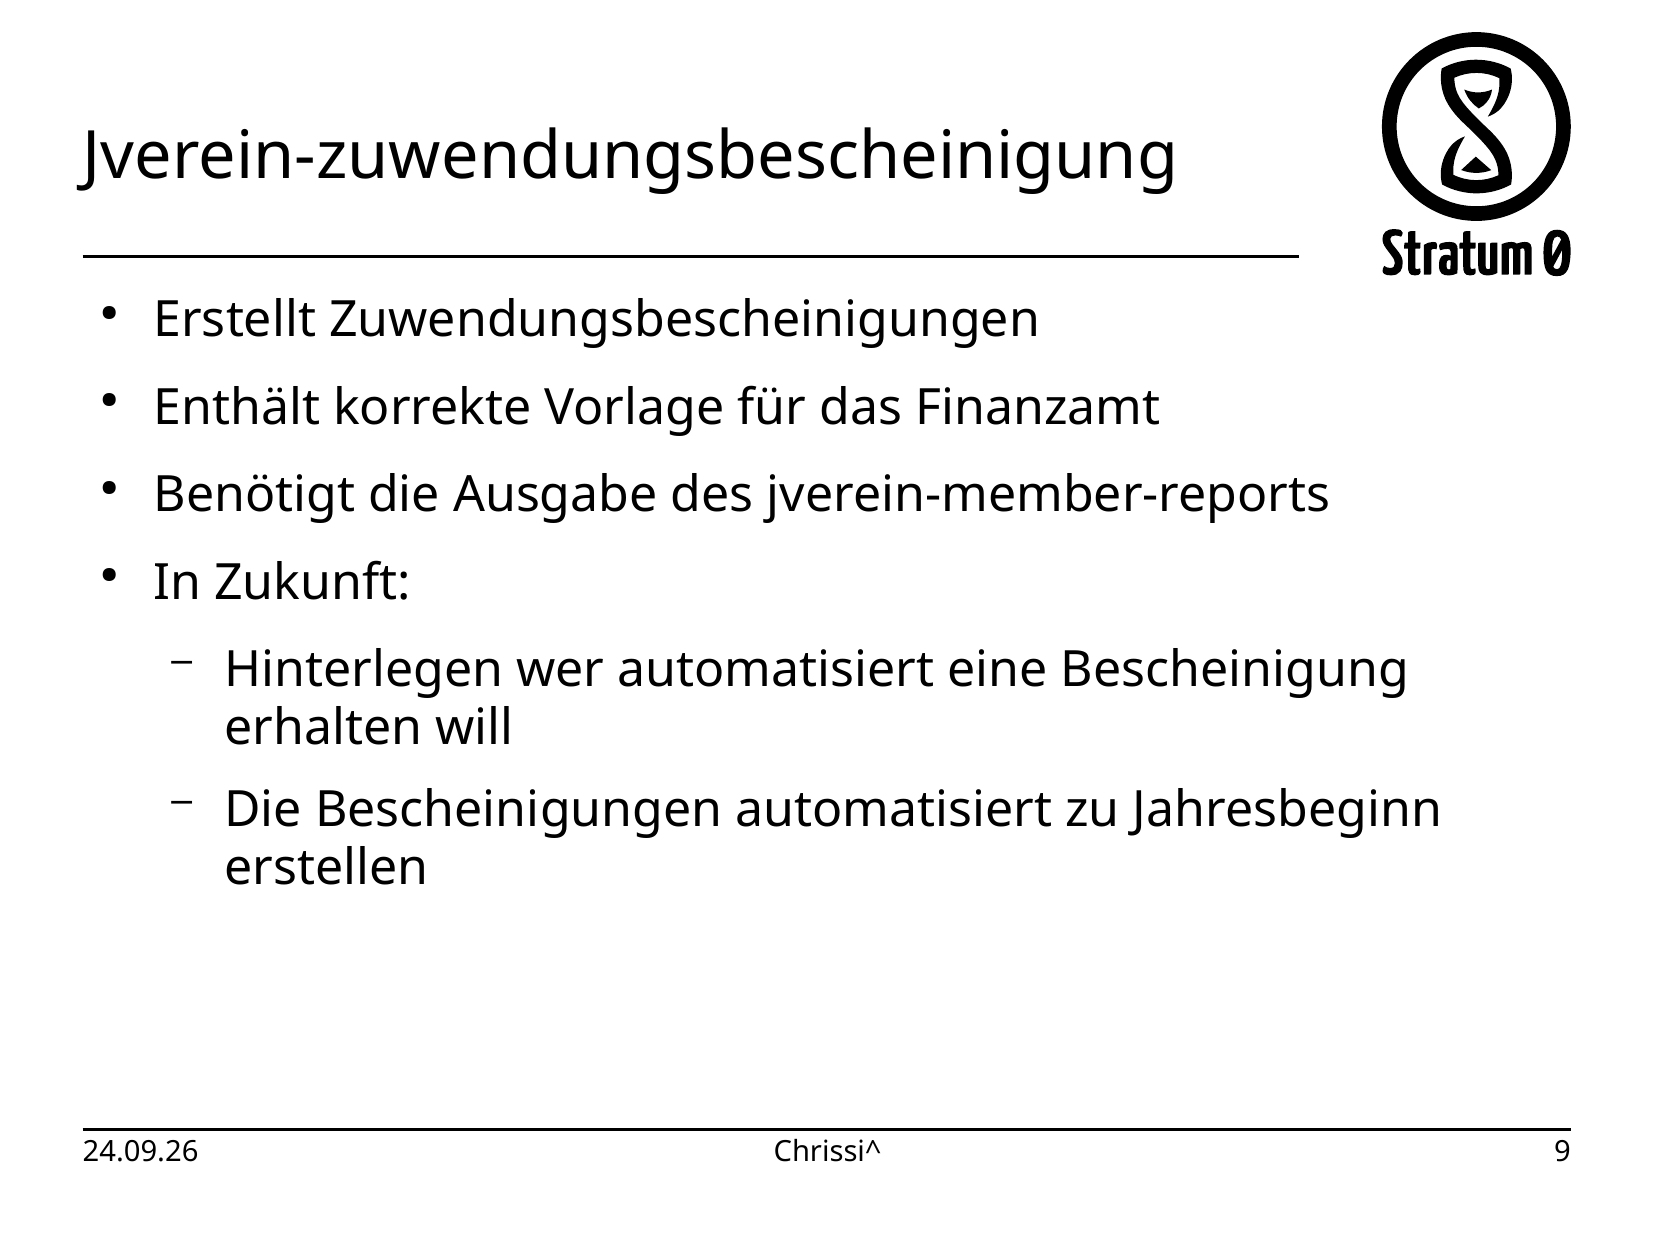

# Jverein-zuwendungsbescheinigung
Erstellt Zuwendungsbescheinigungen
Enthält korrekte Vorlage für das Finanzamt
Benötigt die Ausgabe des jverein-member-reports
In Zukunft:
Hinterlegen wer automatisiert eine Bescheinigung erhalten will
Die Bescheinigungen automatisiert zu Jahresbeginn erstellen
Chrissi^
9